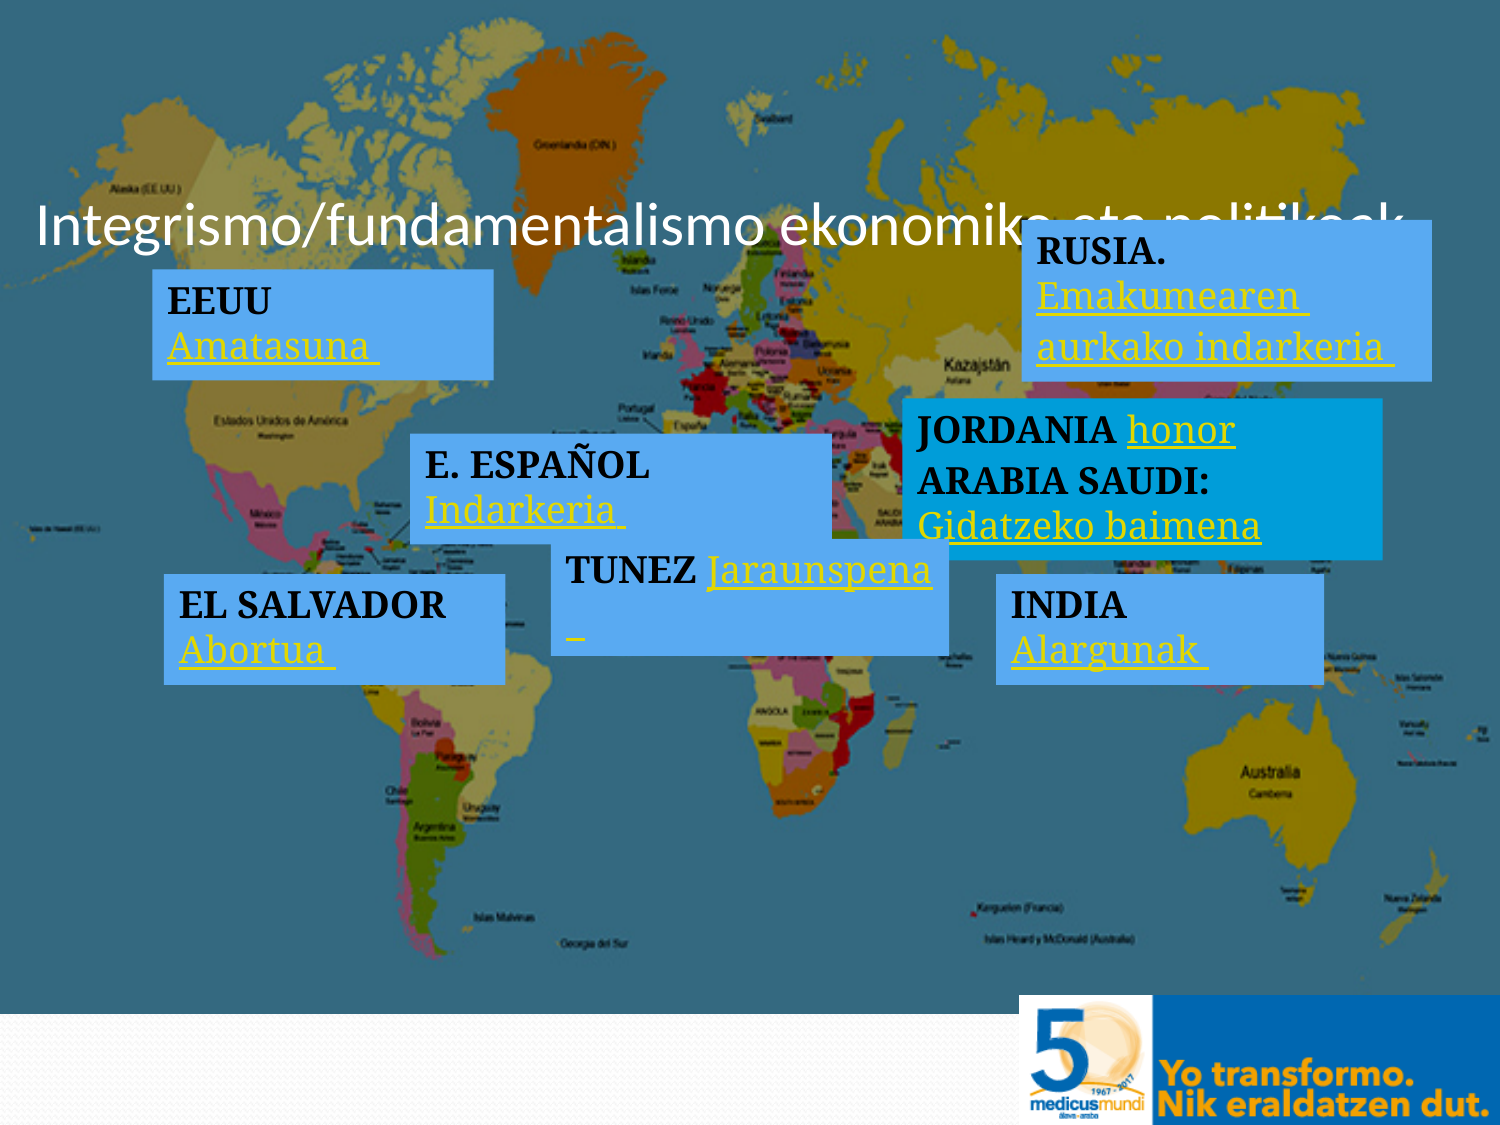

# Integrismo/fundamentalismo ekonomiko eta politikoak
RUSIA. Emakumearen aurkako indarkeria
EEUU Amatasuna
JORDANIA honor
ARABIA SAUDI: Gidatzeko baimena
E. ESPAÑOL Indarkeria
TUNEZ Jaraunspena
EL SALVADOR Abortua
INDIA Alargunak